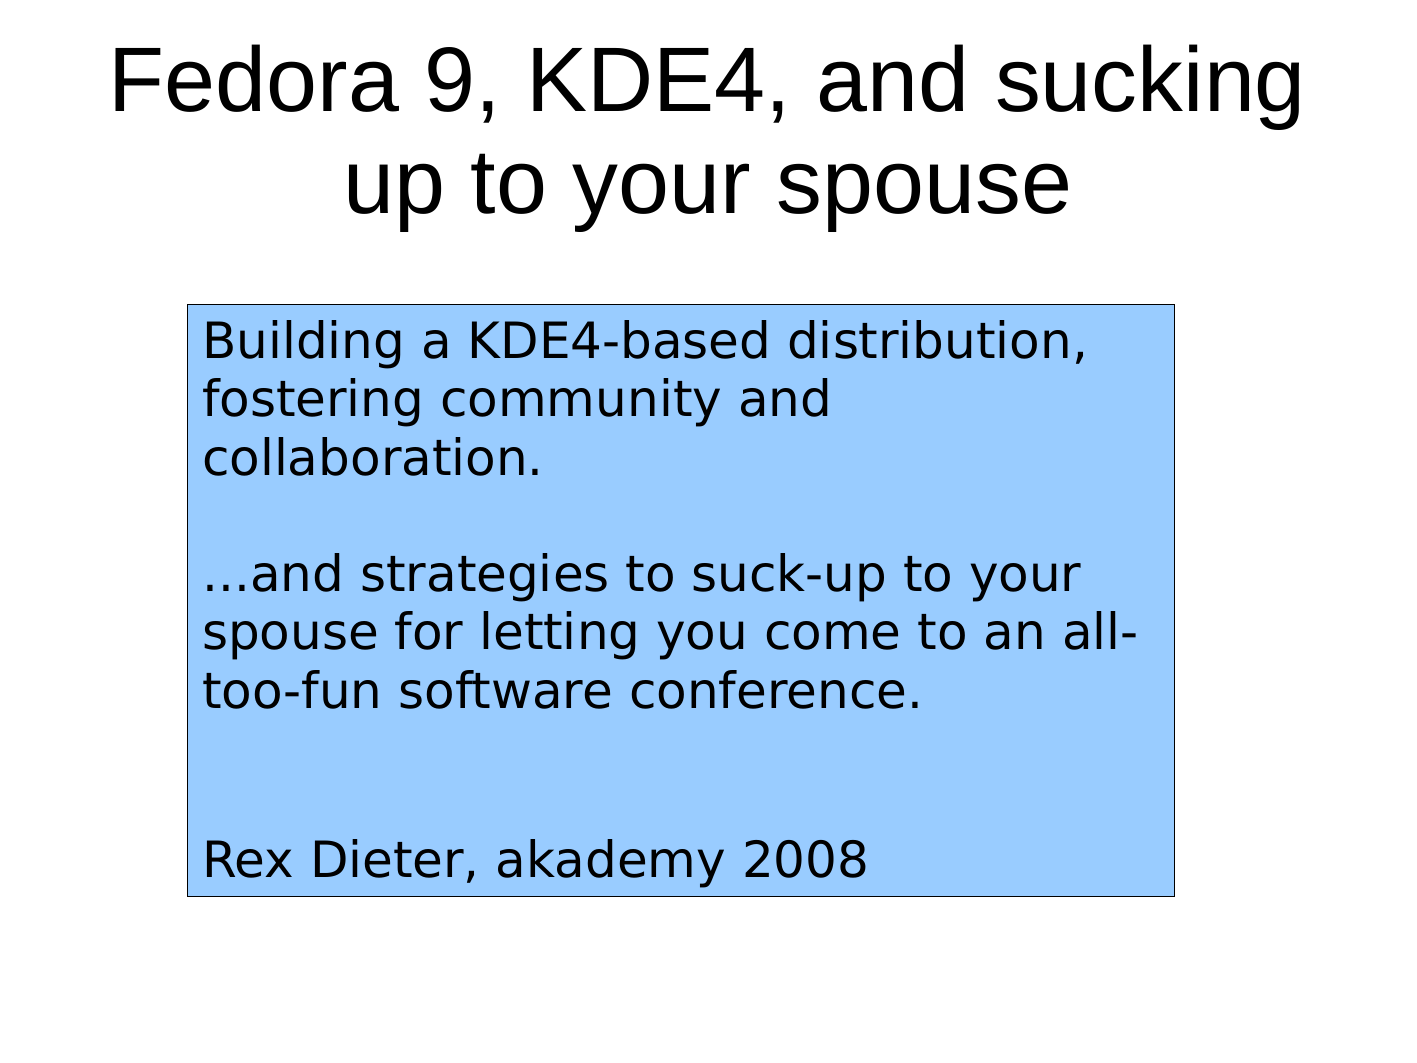

# Fedora 9, KDE4, and sucking up to your spouse
Building a KDE4-based distribution, fostering community and collaboration.
...and strategies to suck-up to your spouse for letting you come to an all-too-fun software conference.
Rex Dieter, akademy 2008